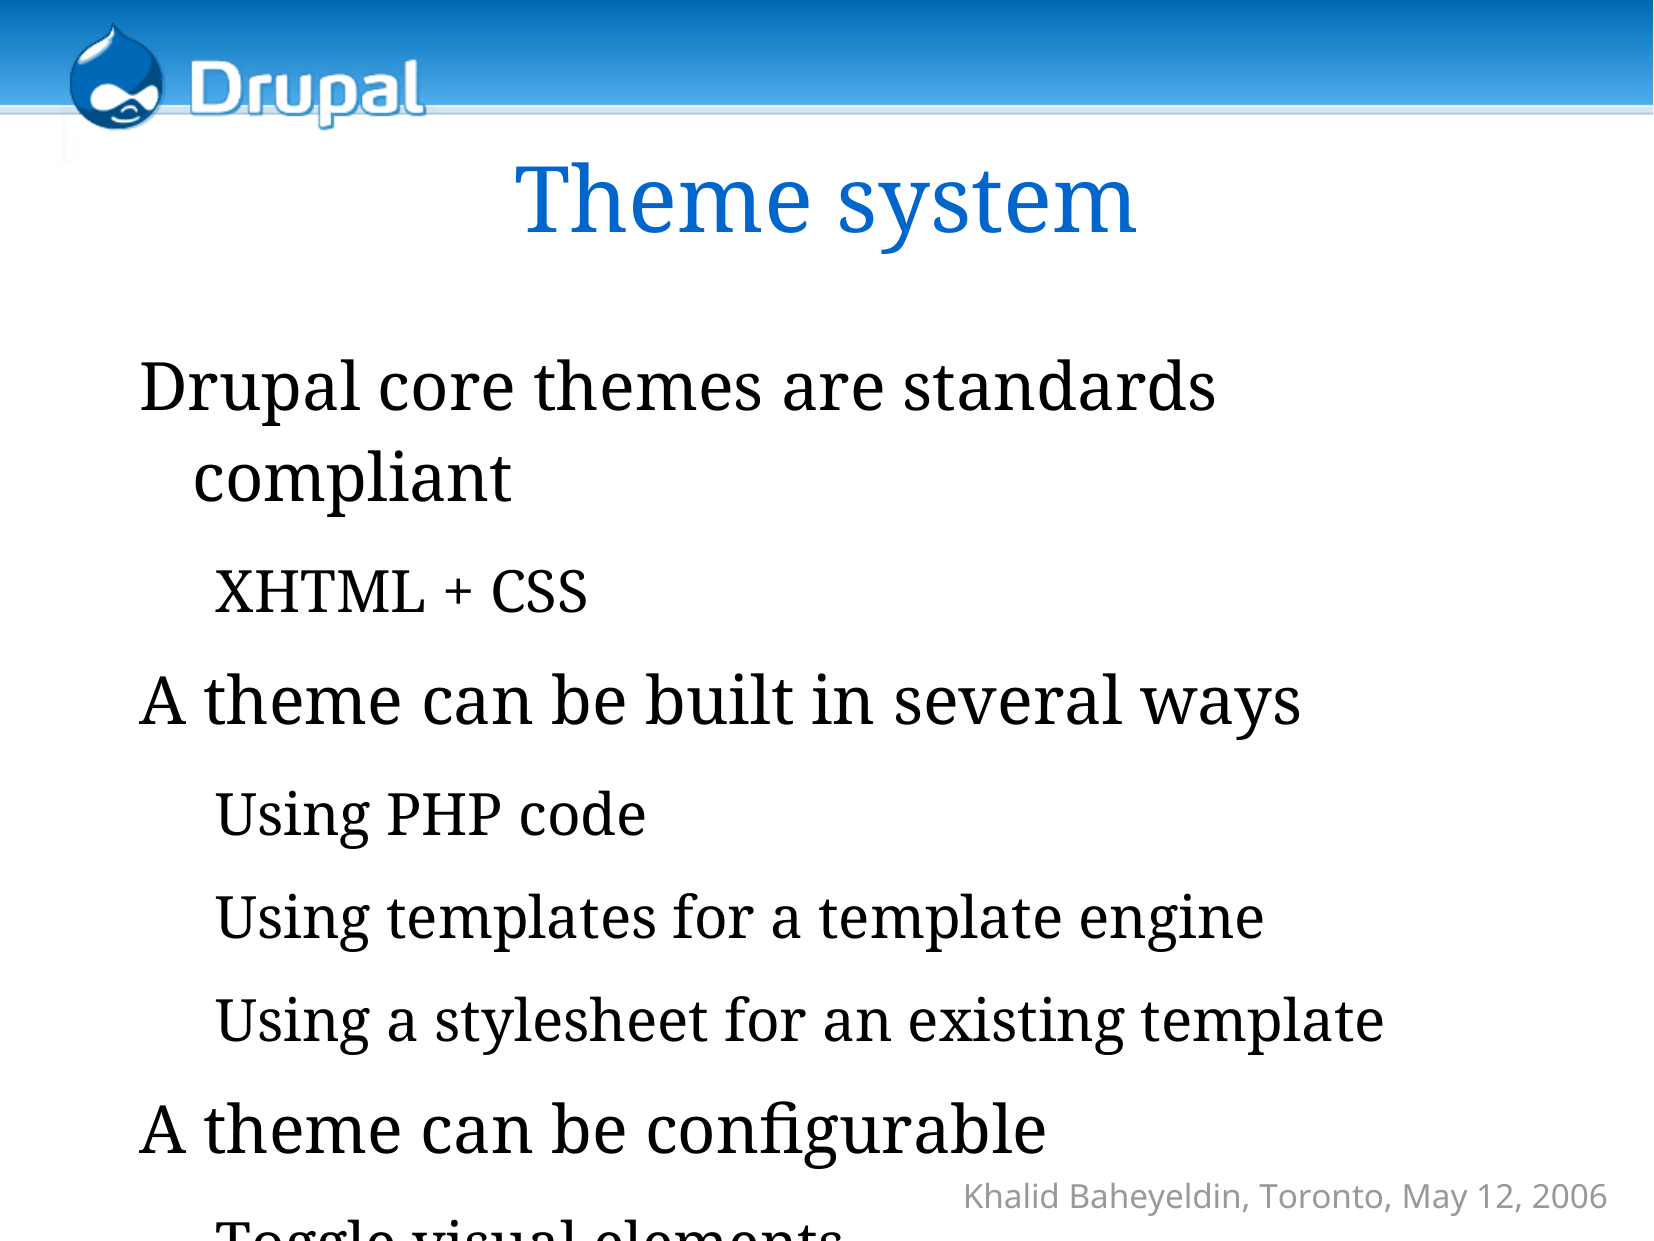

# Theme system
Drupal core themes are standards compliant
XHTML + CSS
A theme can be built in several ways
Using PHP code
Using templates for a template engine
Using a stylesheet for an existing template
A theme can be configurable
Toggle visual elements